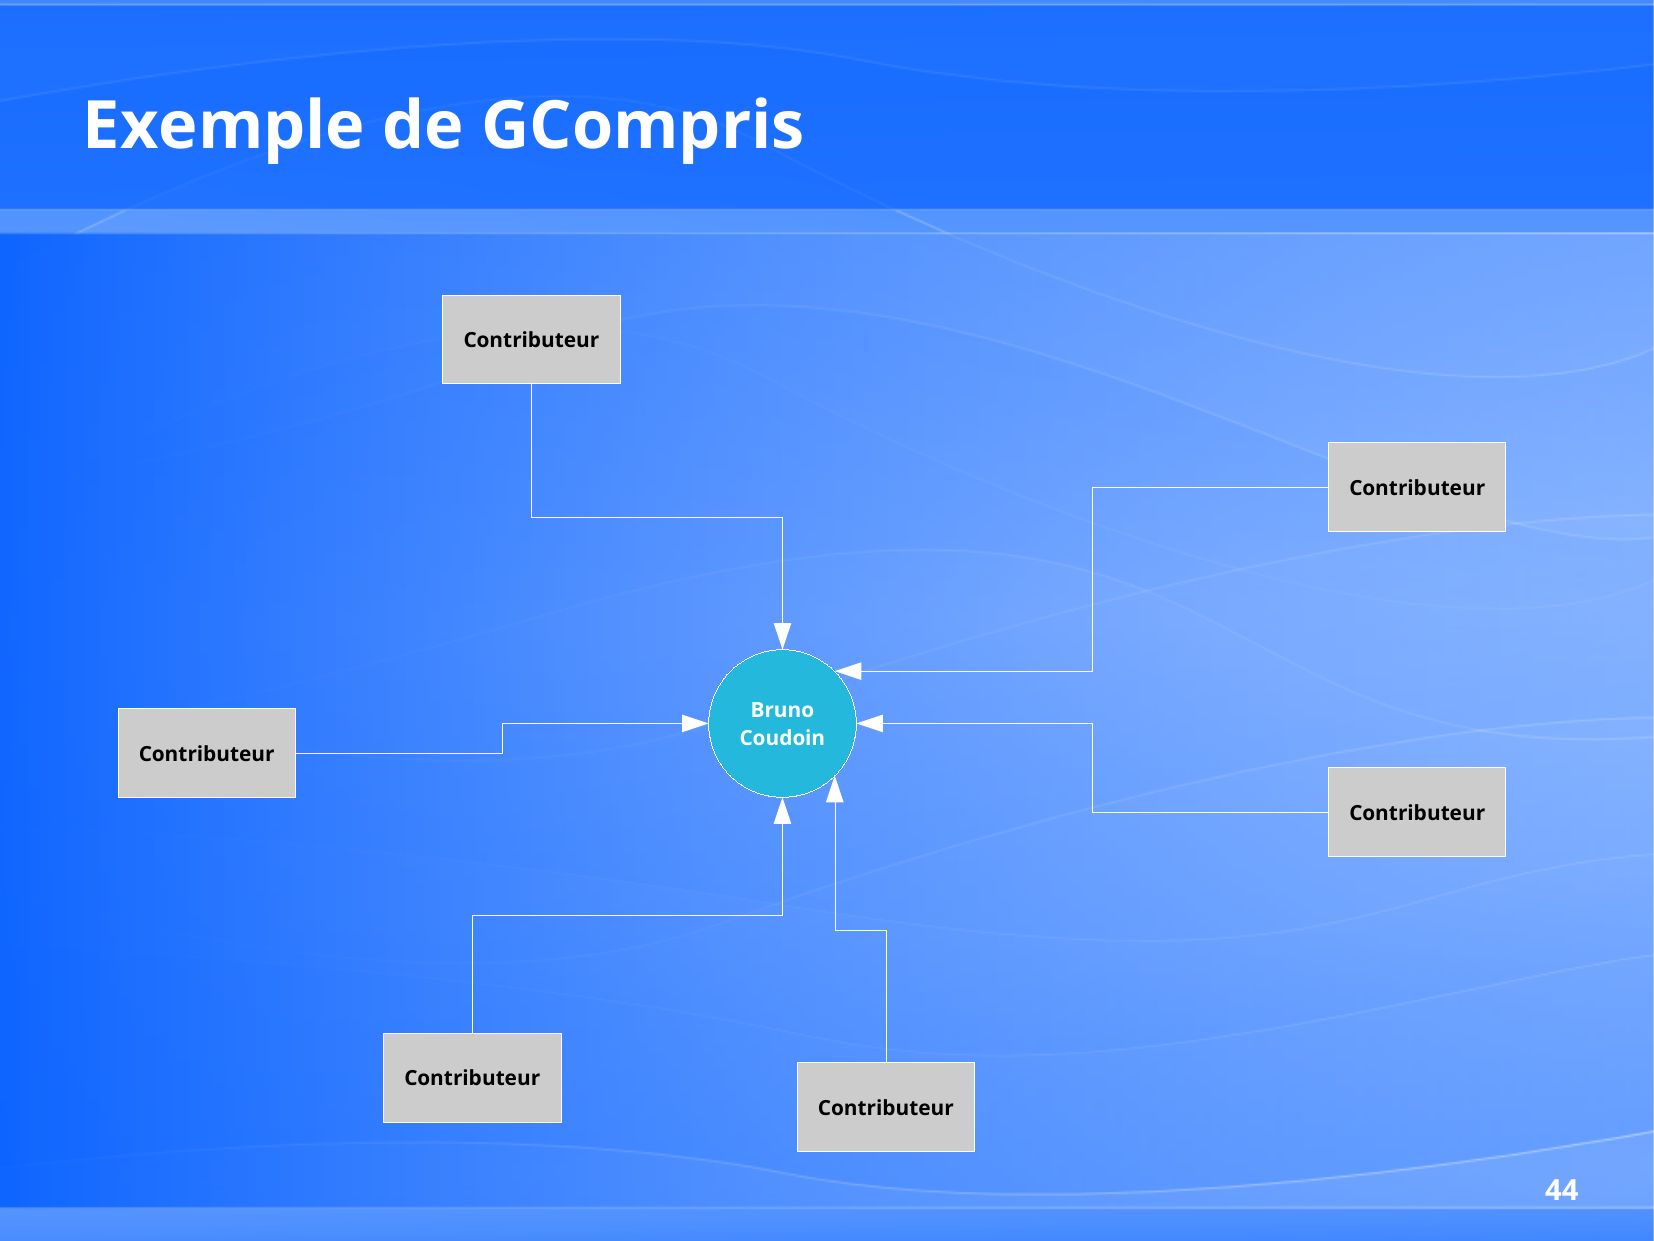

# Exemple de GCompris
Contributeur
Contributeur
Bruno
Coudoin
Contributeur
Contributeur
Contributeur
Contributeur
44